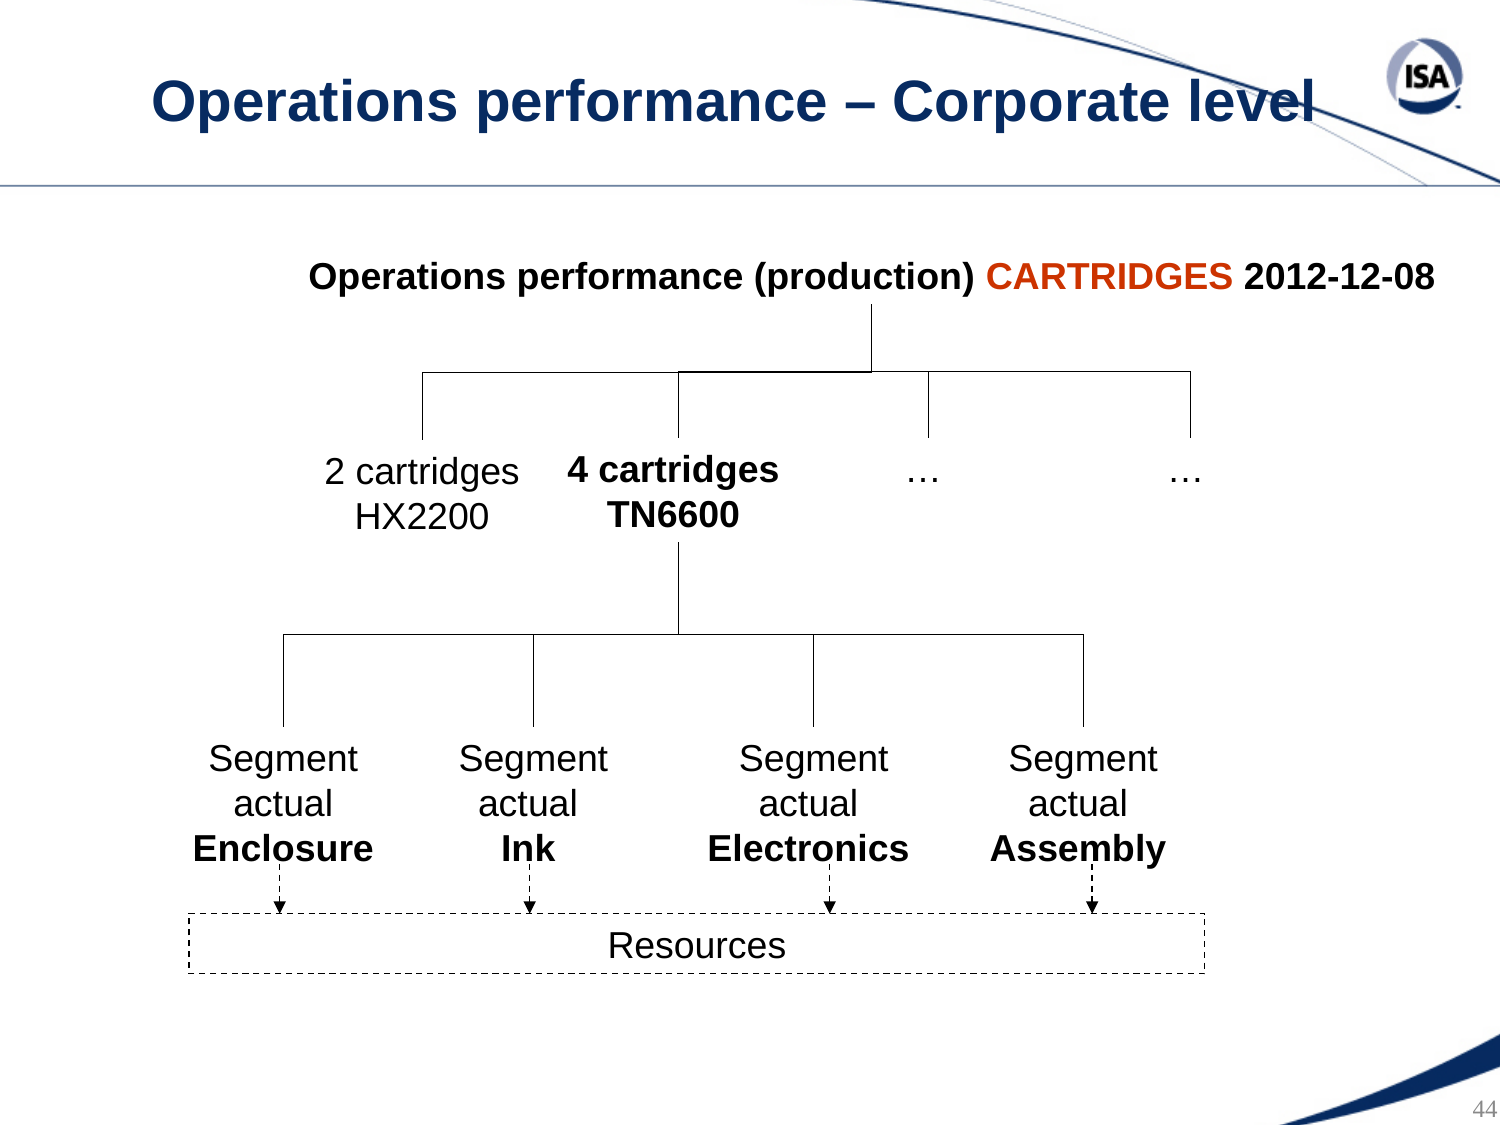

# Operations performance – Corporate level
Operations performance (production) CARTRIDGES 2012-12-08
4 cartridges
TN6600
…
…
2 cartridges
HX2200
Segment
actual
Enclosure
Segment
actual
Ink
Segment
actual
Electronics
Segment
actual
Assembly
Resources